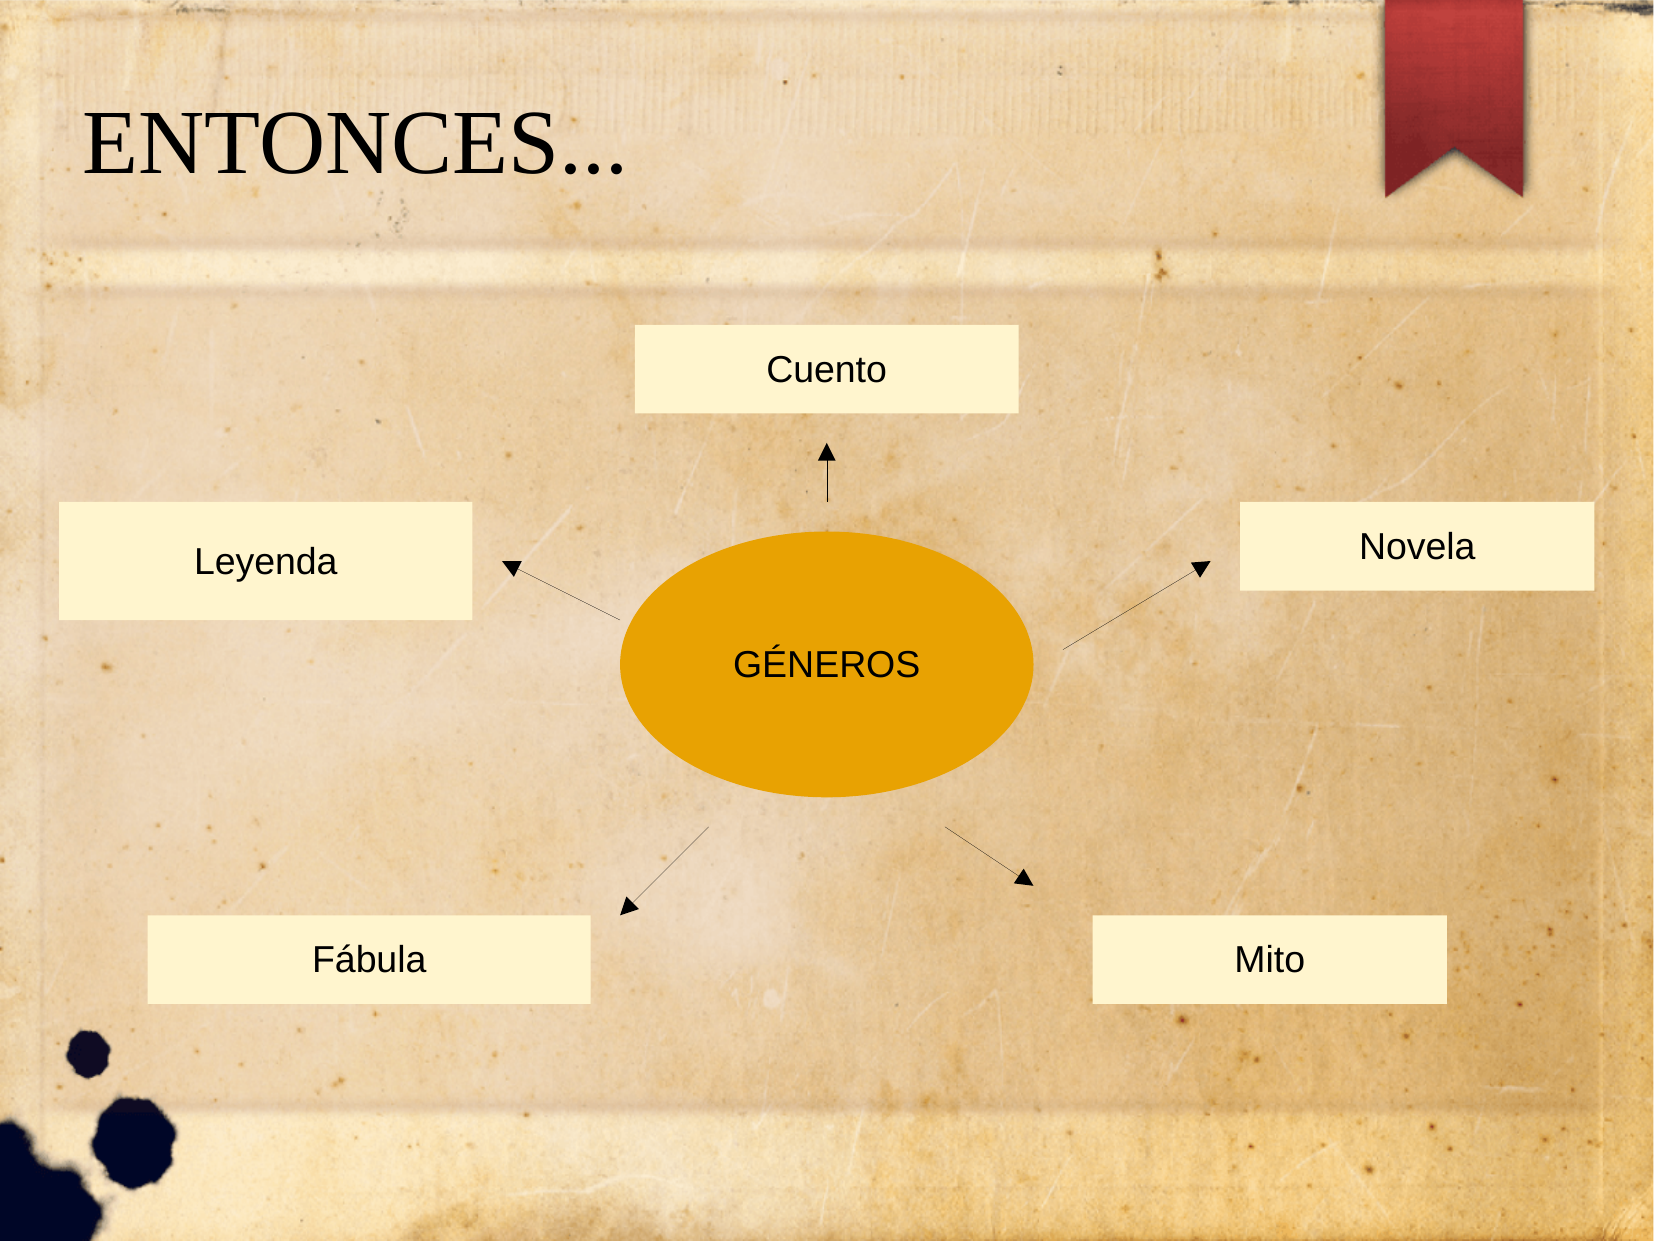

# ENTONCES...
Cuento
Leyenda
Novela
GÉNEROS
Fábula
Mito